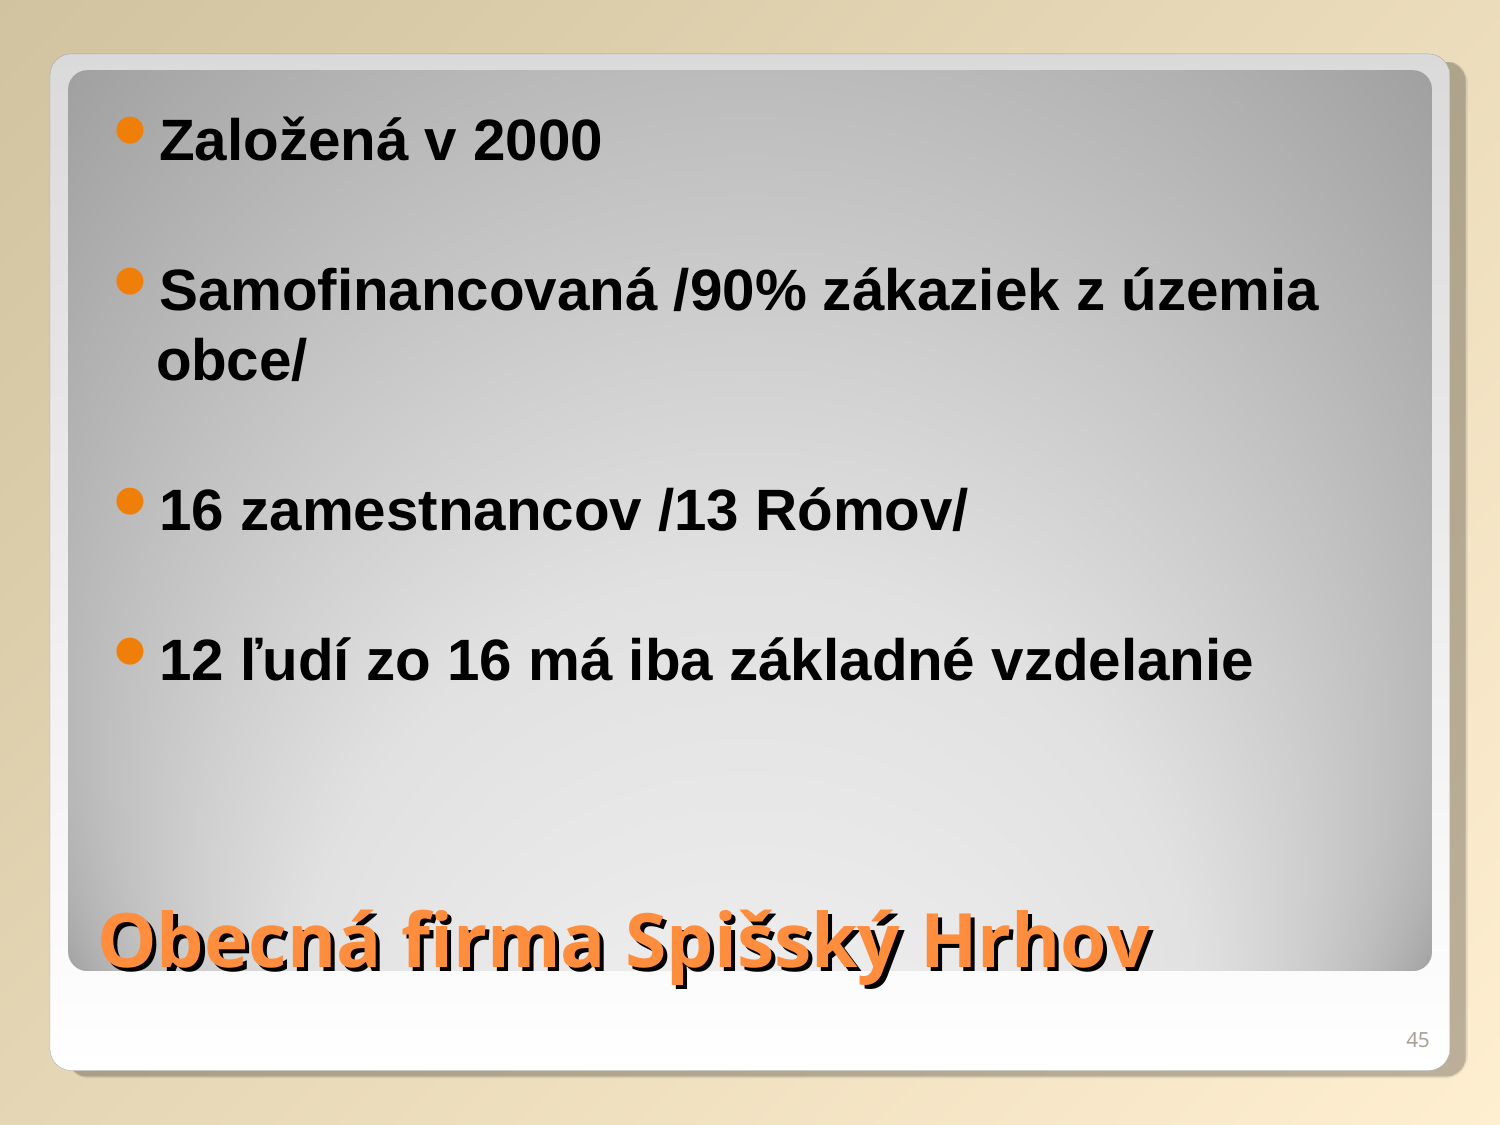

Založená v 2000
Samofinancovaná /90% zákaziek z územia obce/
16 zamestnancov /13 Rómov/
12 ľudí zo 16 má iba základné vzdelanie
# Obecná firma Spišský Hrhov